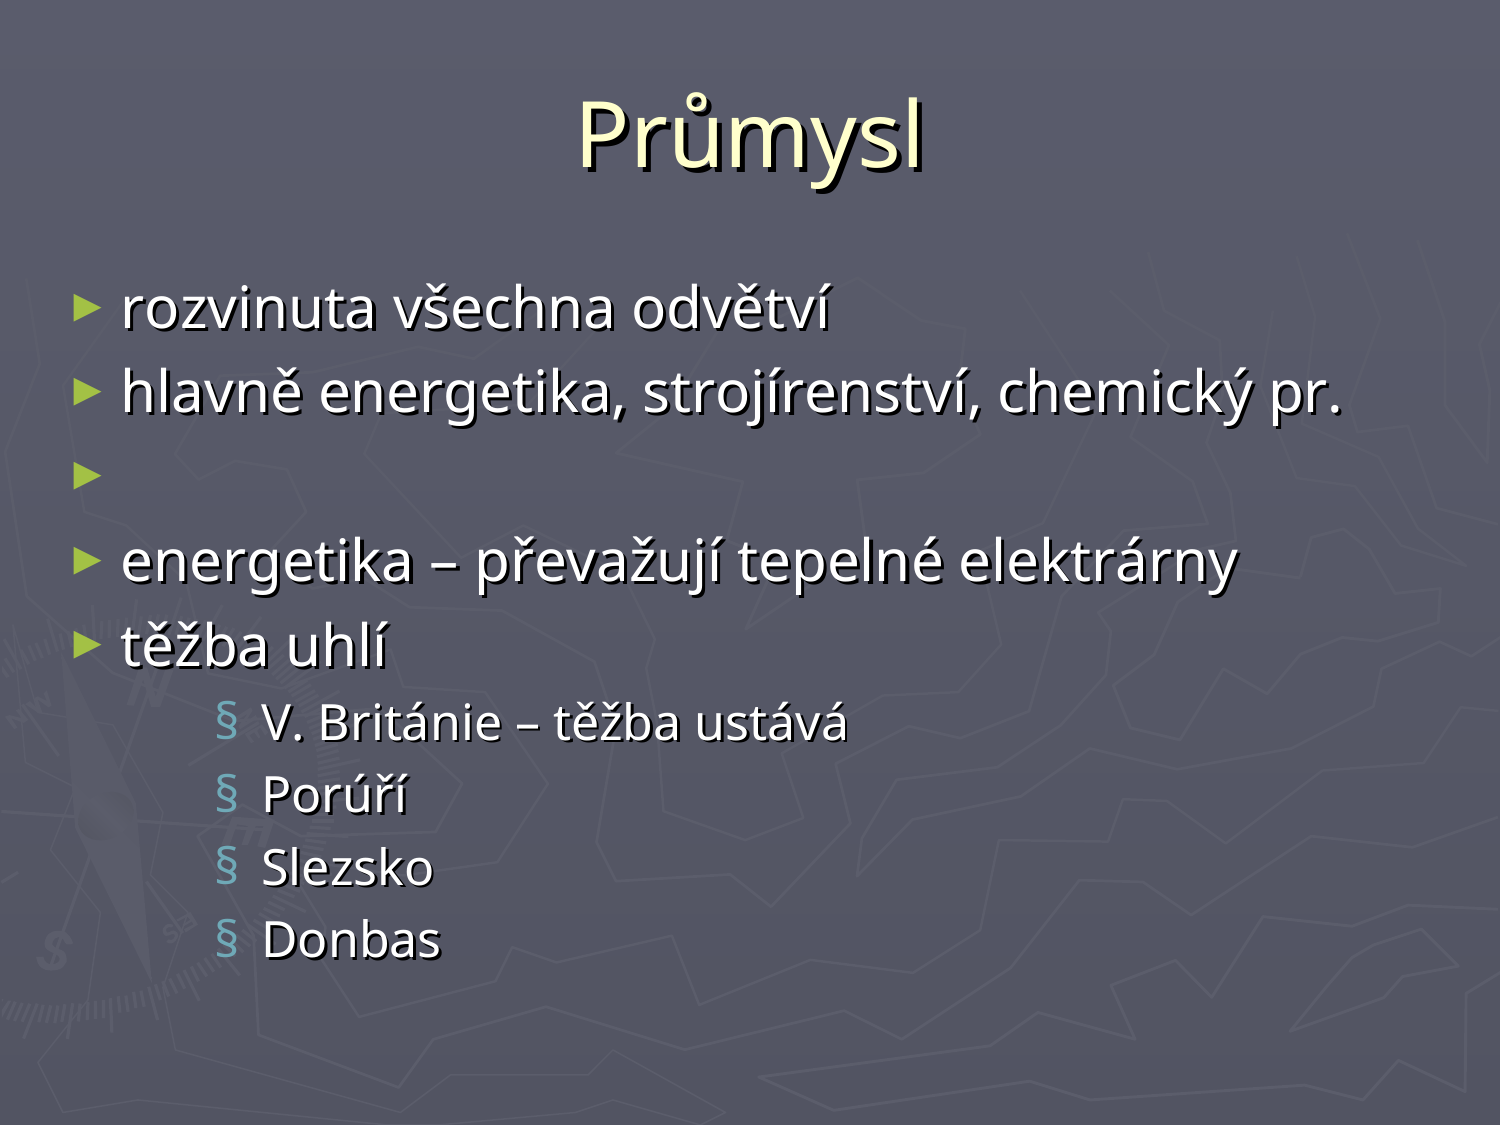

# Průmysl
rozvinuta všechna odvětví
hlavně energetika, strojírenství, chemický pr.
energetika – převažují tepelné elektrárny
těžba uhlí
V. Británie – těžba ustává
Porúří
Slezsko
Donbas